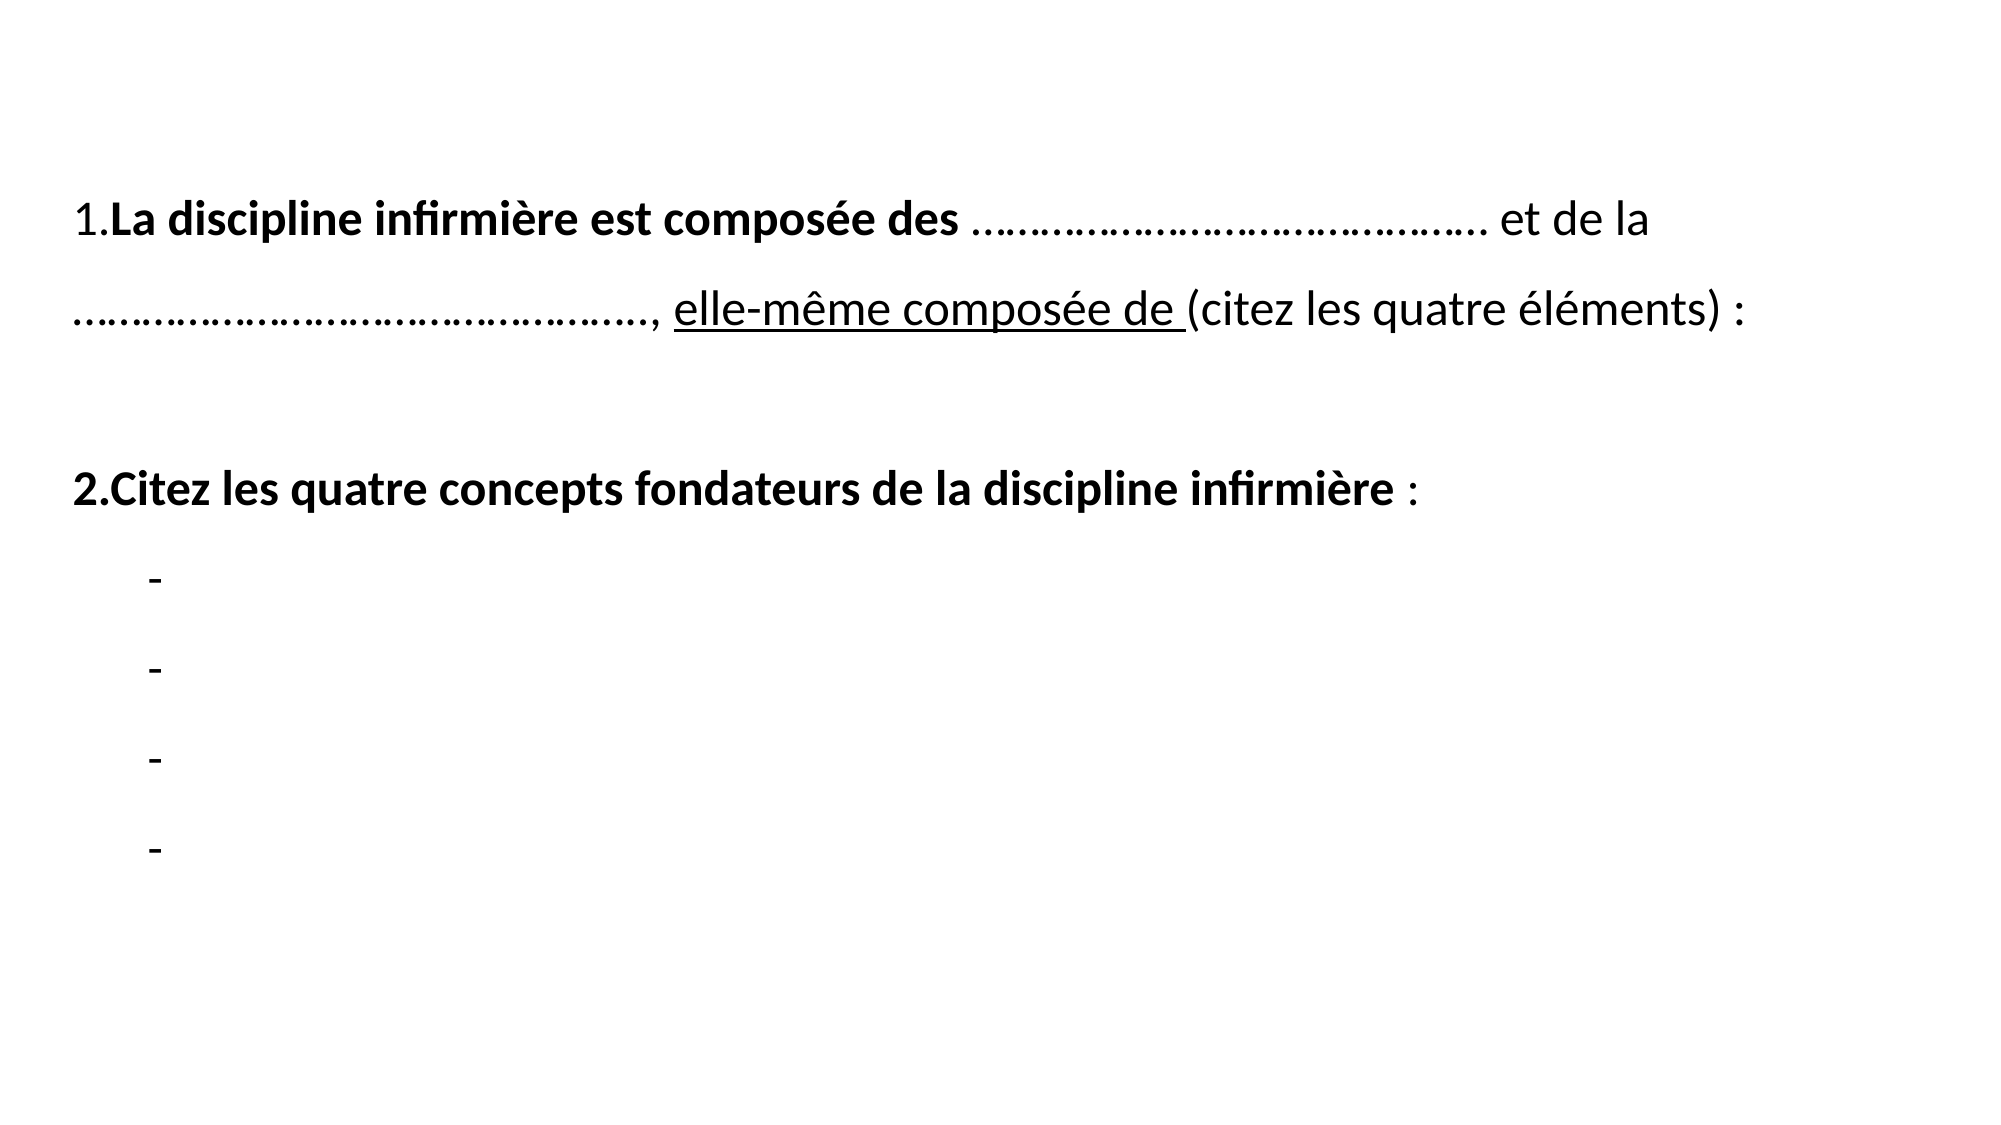

1.La discipline infirmière est composée des ……………………………………… et de la ………………………………………….., elle-même composée de (citez les quatre éléments) :
2.Citez les quatre concepts fondateurs de la discipline infirmière :
	-
	-
	-
	-